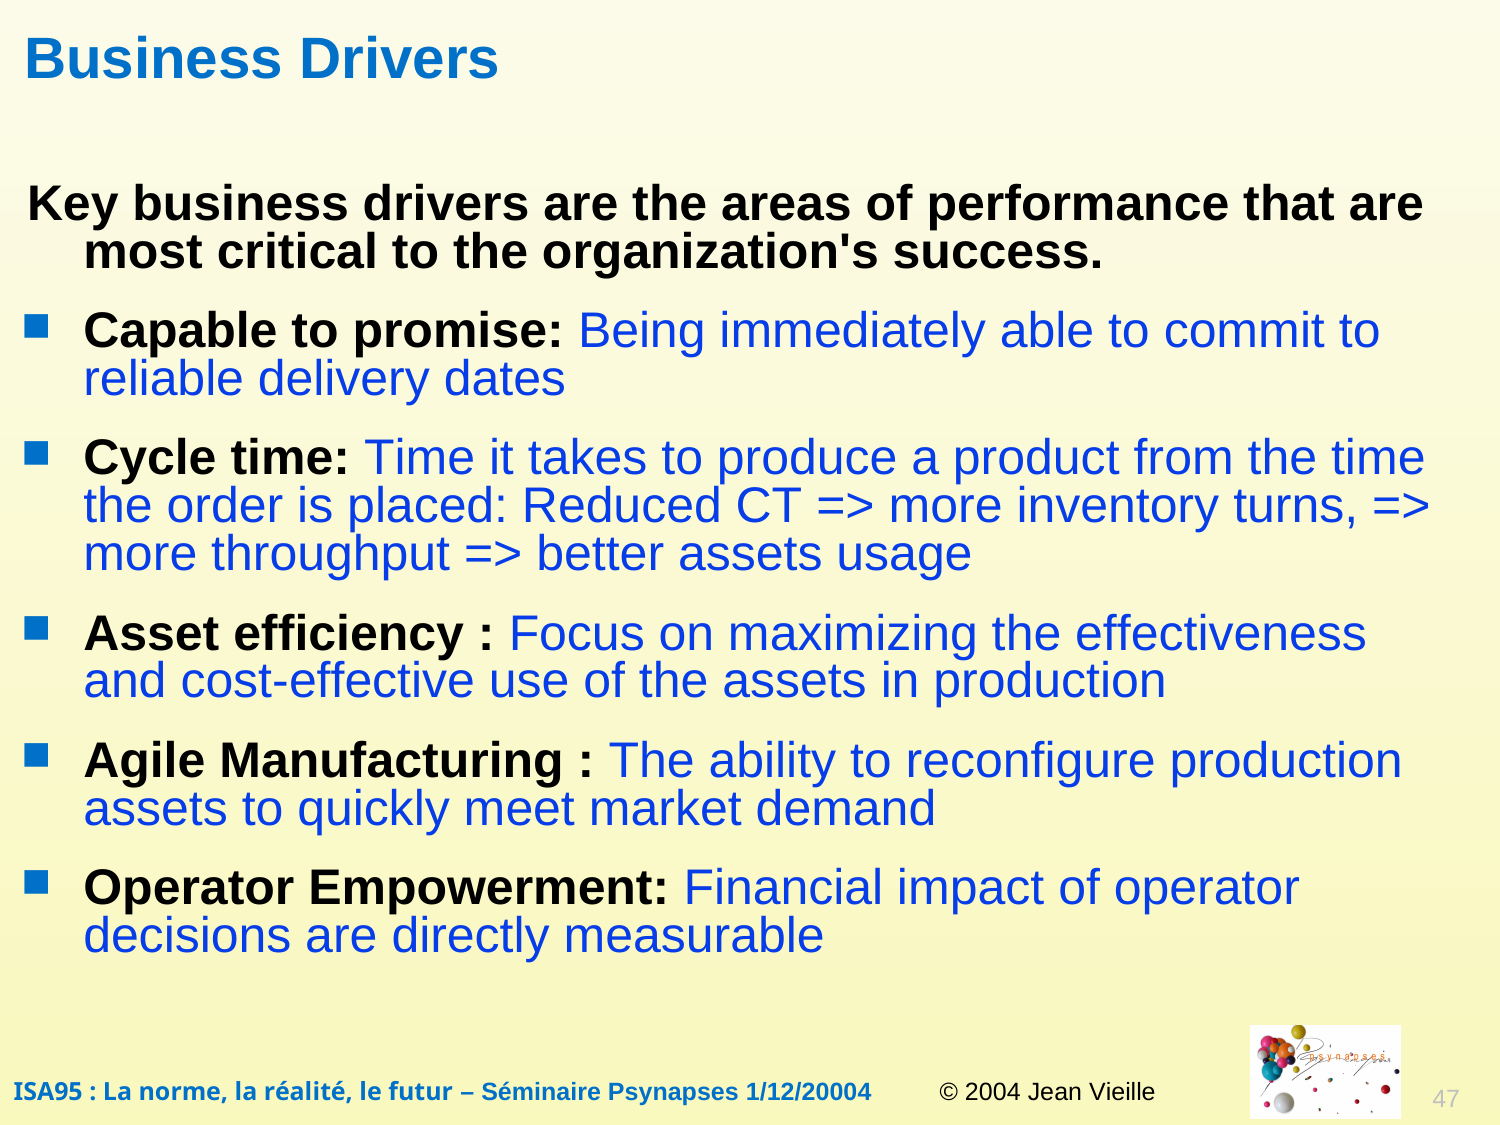

# Business Drivers
Key business drivers are the areas of performance that are most critical to the organization's success.
Capable to promise: Being immediately able to commit to reliable delivery dates
Cycle time: Time it takes to produce a product from the time the order is placed: Reduced CT => more inventory turns, => more throughput => better assets usage
Asset efficiency : Focus on maximizing the effectiveness and cost-effective use of the assets in production
Agile Manufacturing : The ability to reconfigure production assets to quickly meet market demand
Operator Empowerment: Financial impact of operator decisions are directly measurable